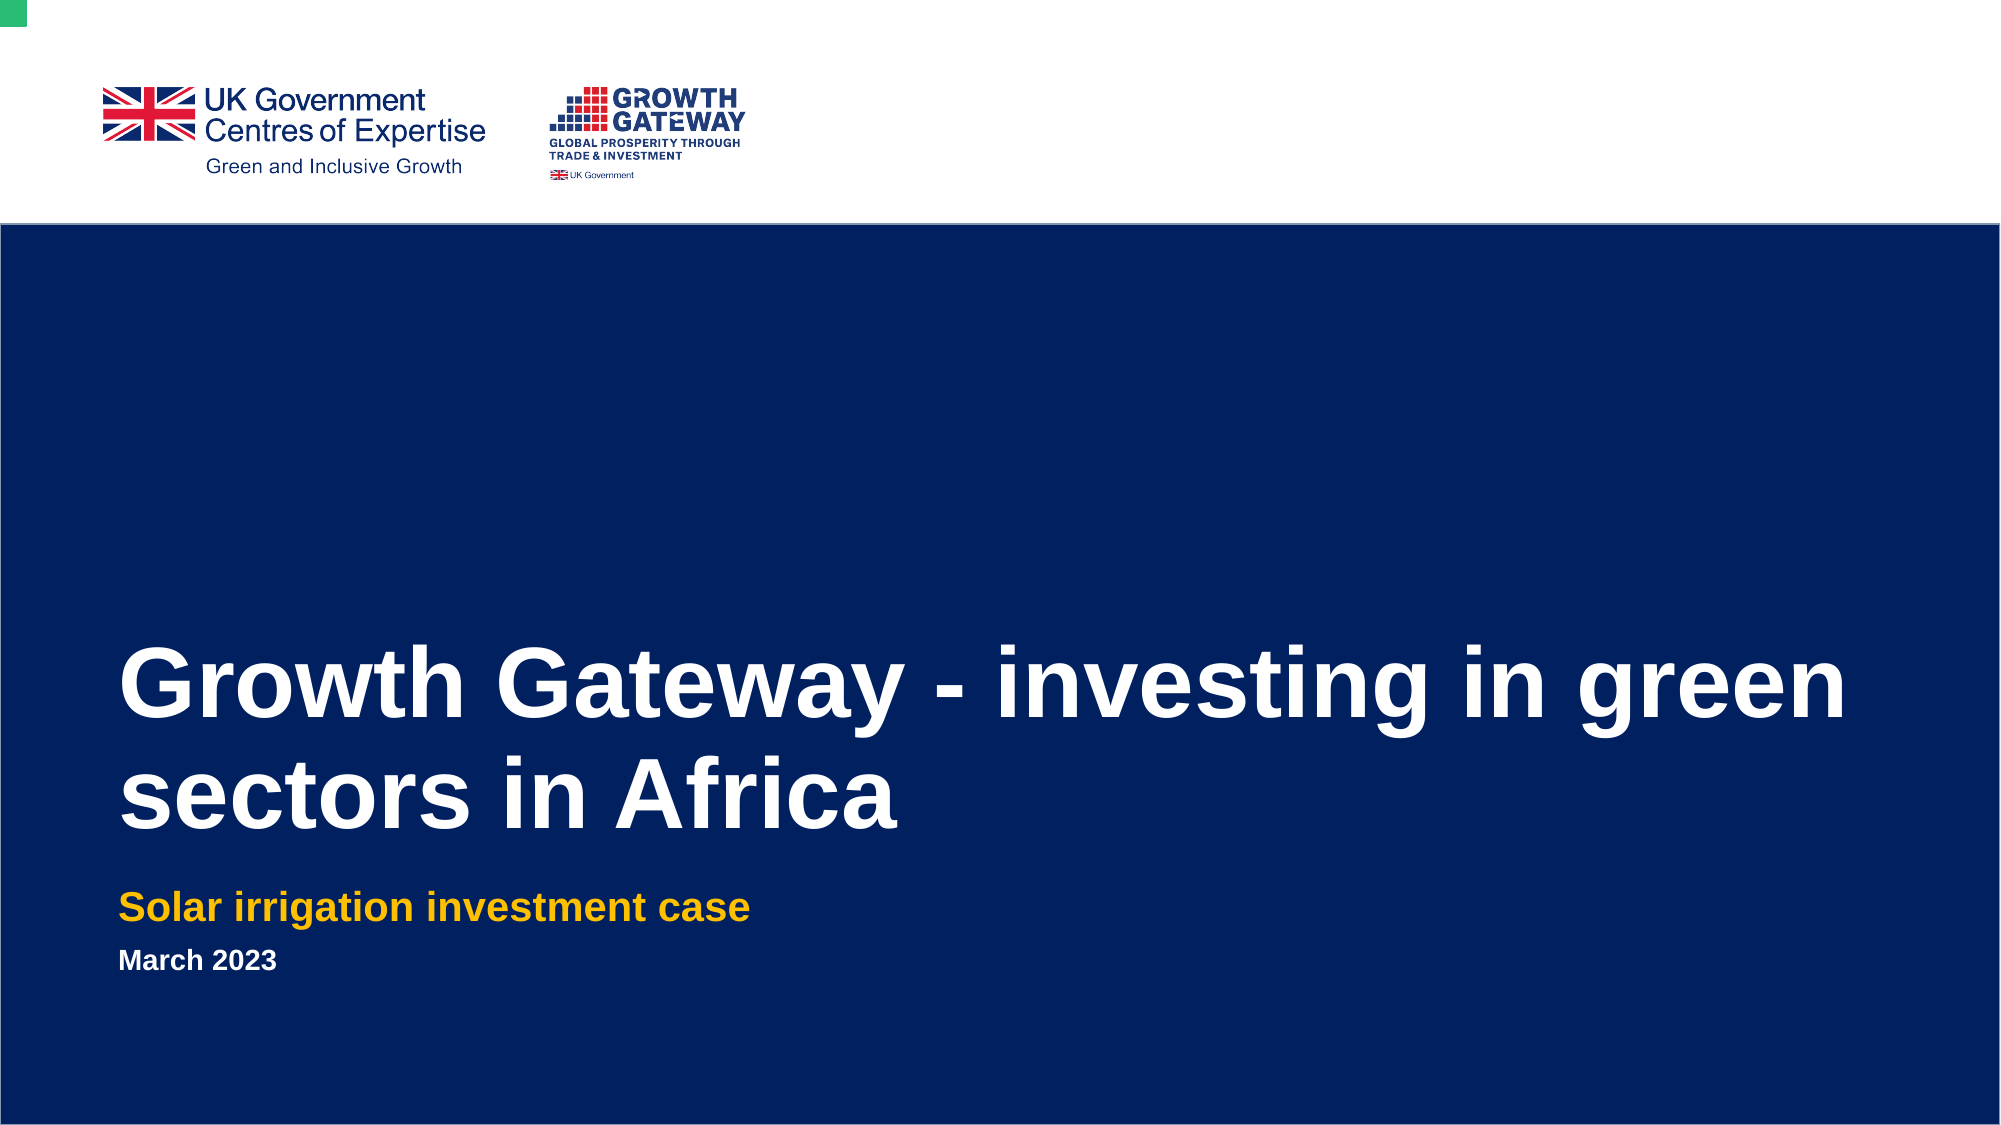

Growth Gateway - investing in green sectors in Africa
# Solar irrigation investment case
March 2023